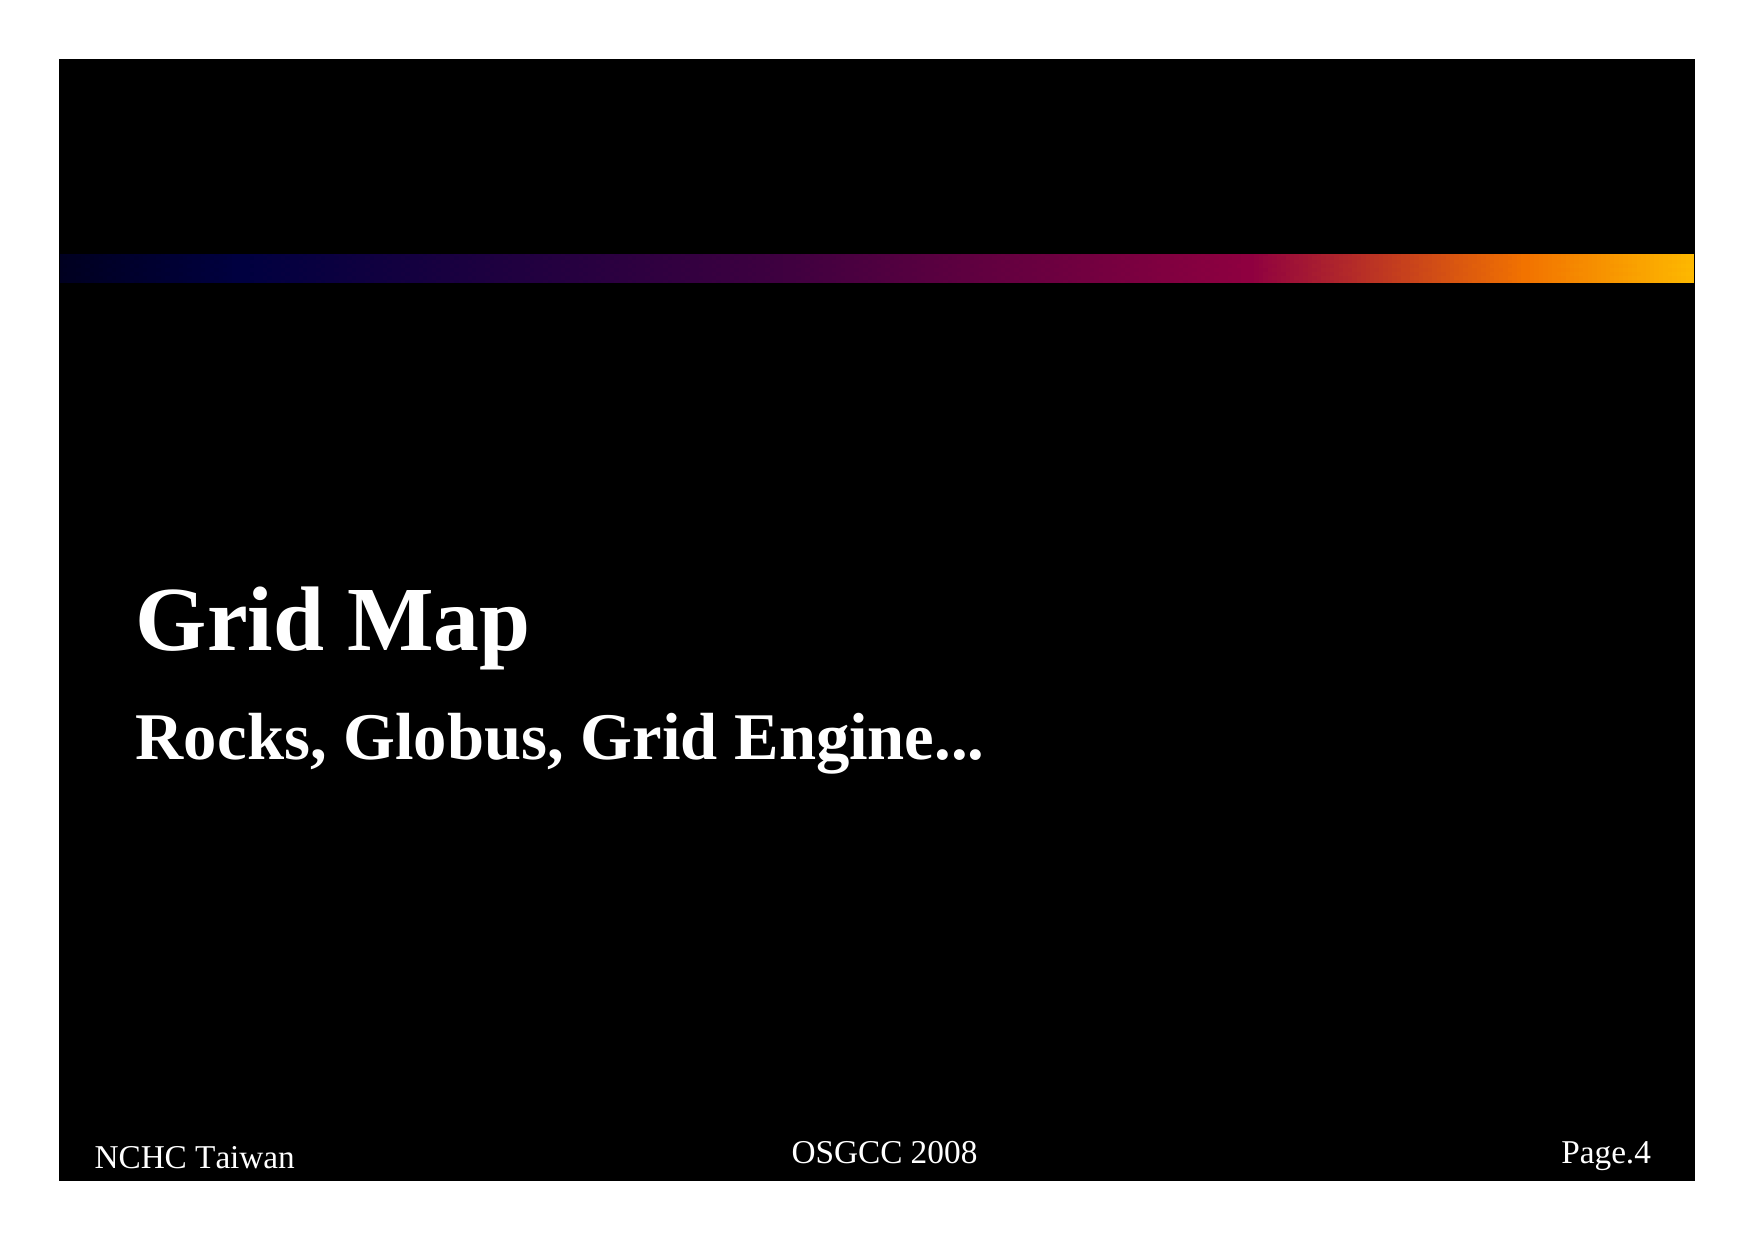

#
Grid Map
Rocks, Globus, Grid Engine...